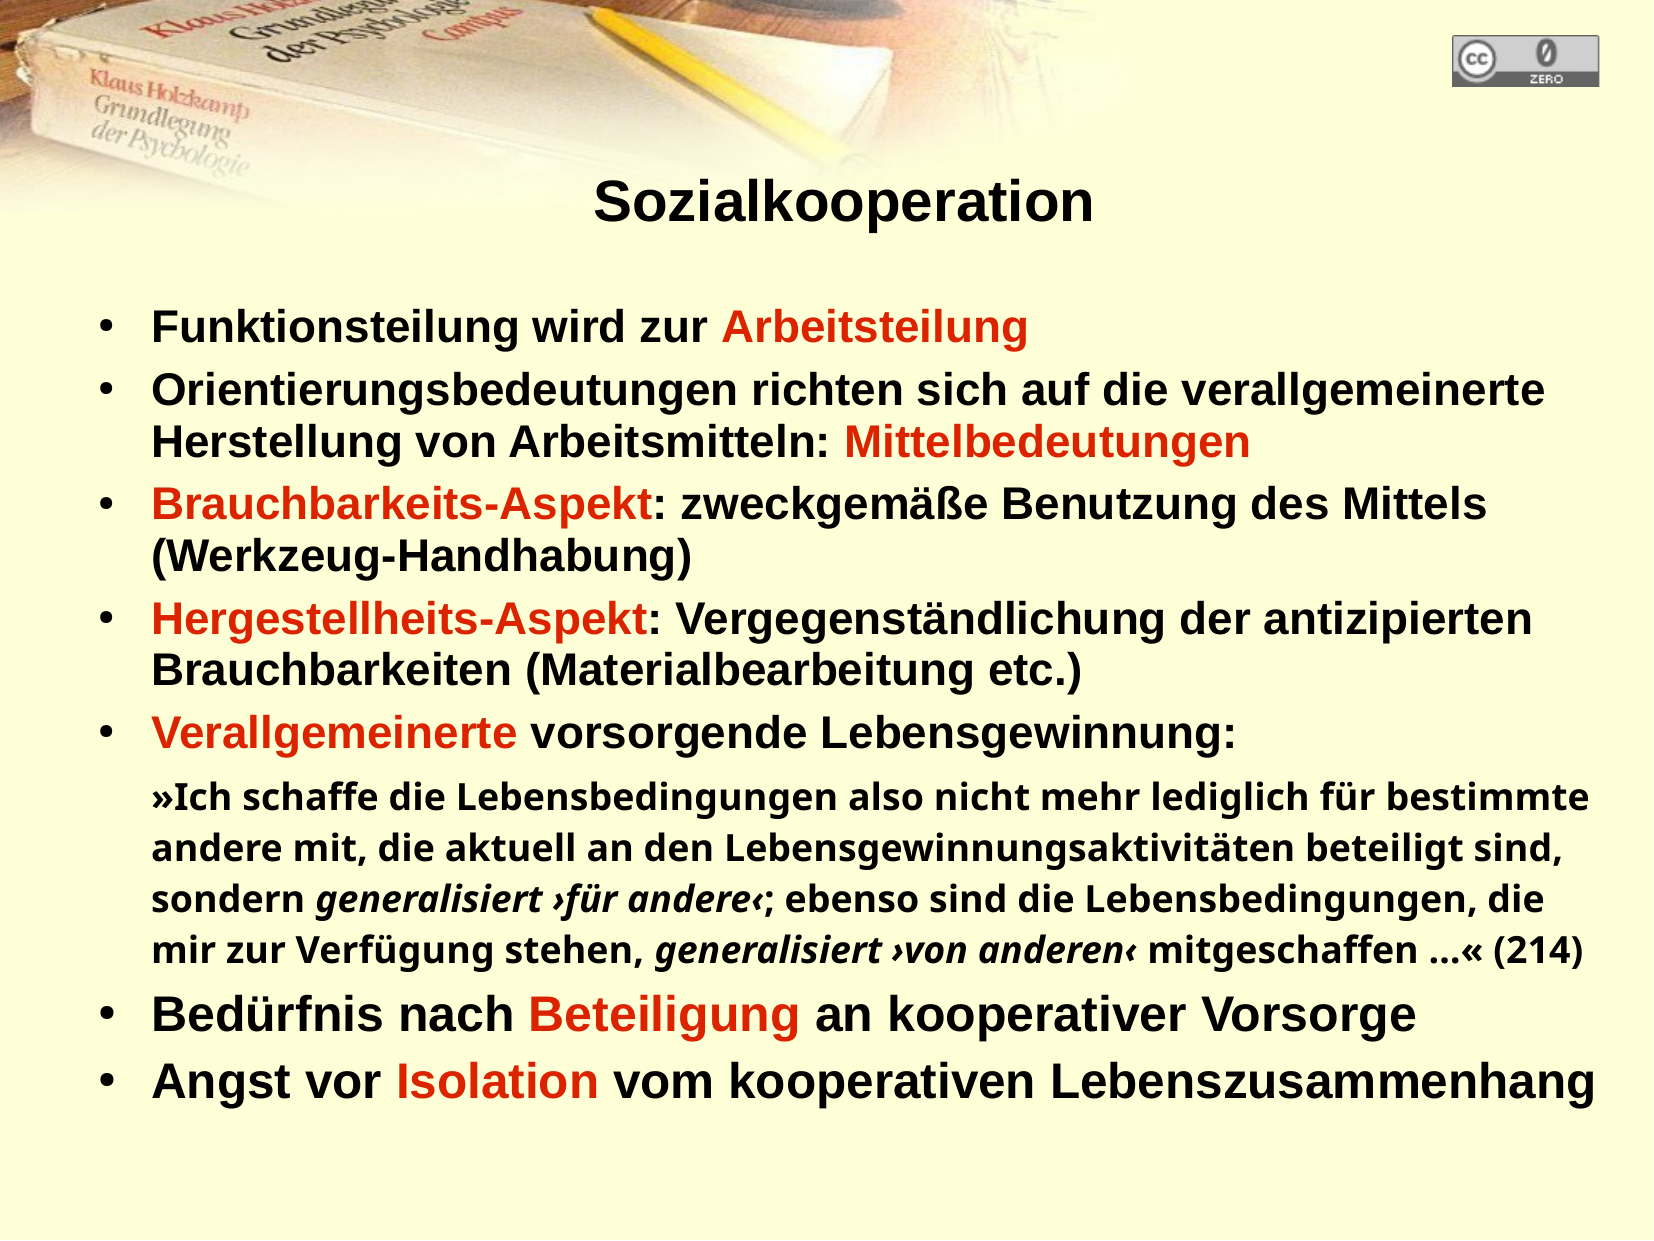

# Sozialkooperation
Funktionsteilung wird zur Arbeitsteilung
Orientierungsbedeutungen richten sich auf die verallgemeinerte Herstellung von Arbeitsmitteln: Mittelbedeutungen
Brauchbarkeits-Aspekt: zweckgemäße Benutzung des Mittels (Werkzeug-Handhabung)
Hergestellheits-Aspekt: Vergegenständlichung der antizipierten Brauchbarkeiten (Materialbearbeitung etc.)
Verallgemeinerte vorsorgende Lebensgewinnung:
»Ich schaffe die Lebensbedingungen also nicht mehr lediglich für bestimmte andere mit, die aktuell an den Lebensgewinnungsaktivitäten beteiligt sind, sondern generalisiert ›für andere‹; ebenso sind die Lebensbedingungen, die mir zur Verfügung stehen, generalisiert ›von anderen‹ mitgeschaffen …« (214)
Bedürfnis nach Beteiligung an kooperativer Vorsorge
Angst vor Isolation vom kooperativen Lebenszusammenhang